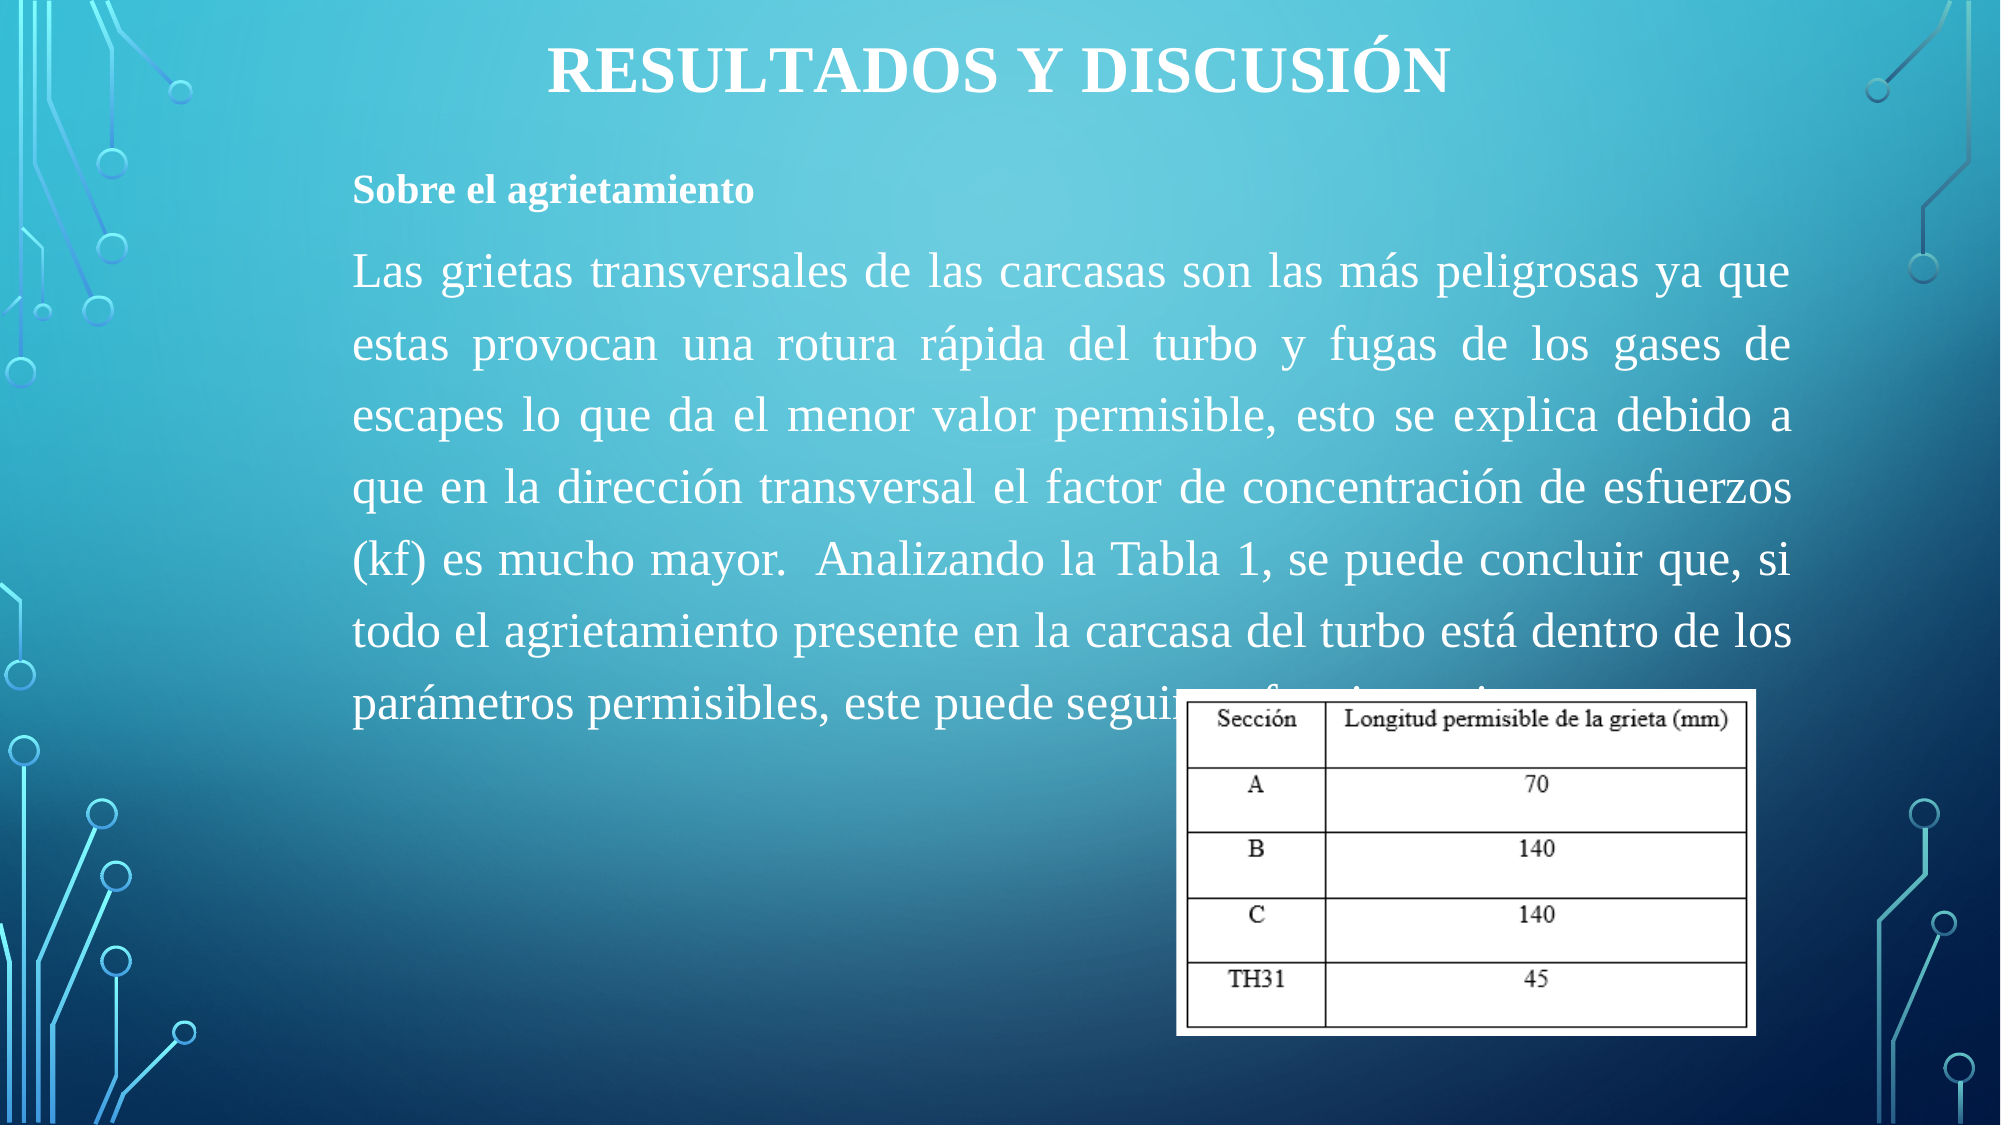

# Resultados y discusión
Sobre el agrietamiento
Las grietas transversales de las carcasas son las más peligrosas ya que estas provocan una rotura rápida del turbo y fugas de los gases de escapes lo que da el menor valor permisible, esto se explica debido a que en la dirección transversal el factor de concentración de esfuerzos (kf) es mucho mayor. Analizando la Tabla 1, se puede concluir que, si todo el agrietamiento presente en la carcasa del turbo está dentro de los parámetros permisibles, este puede seguir en funcionamiento.